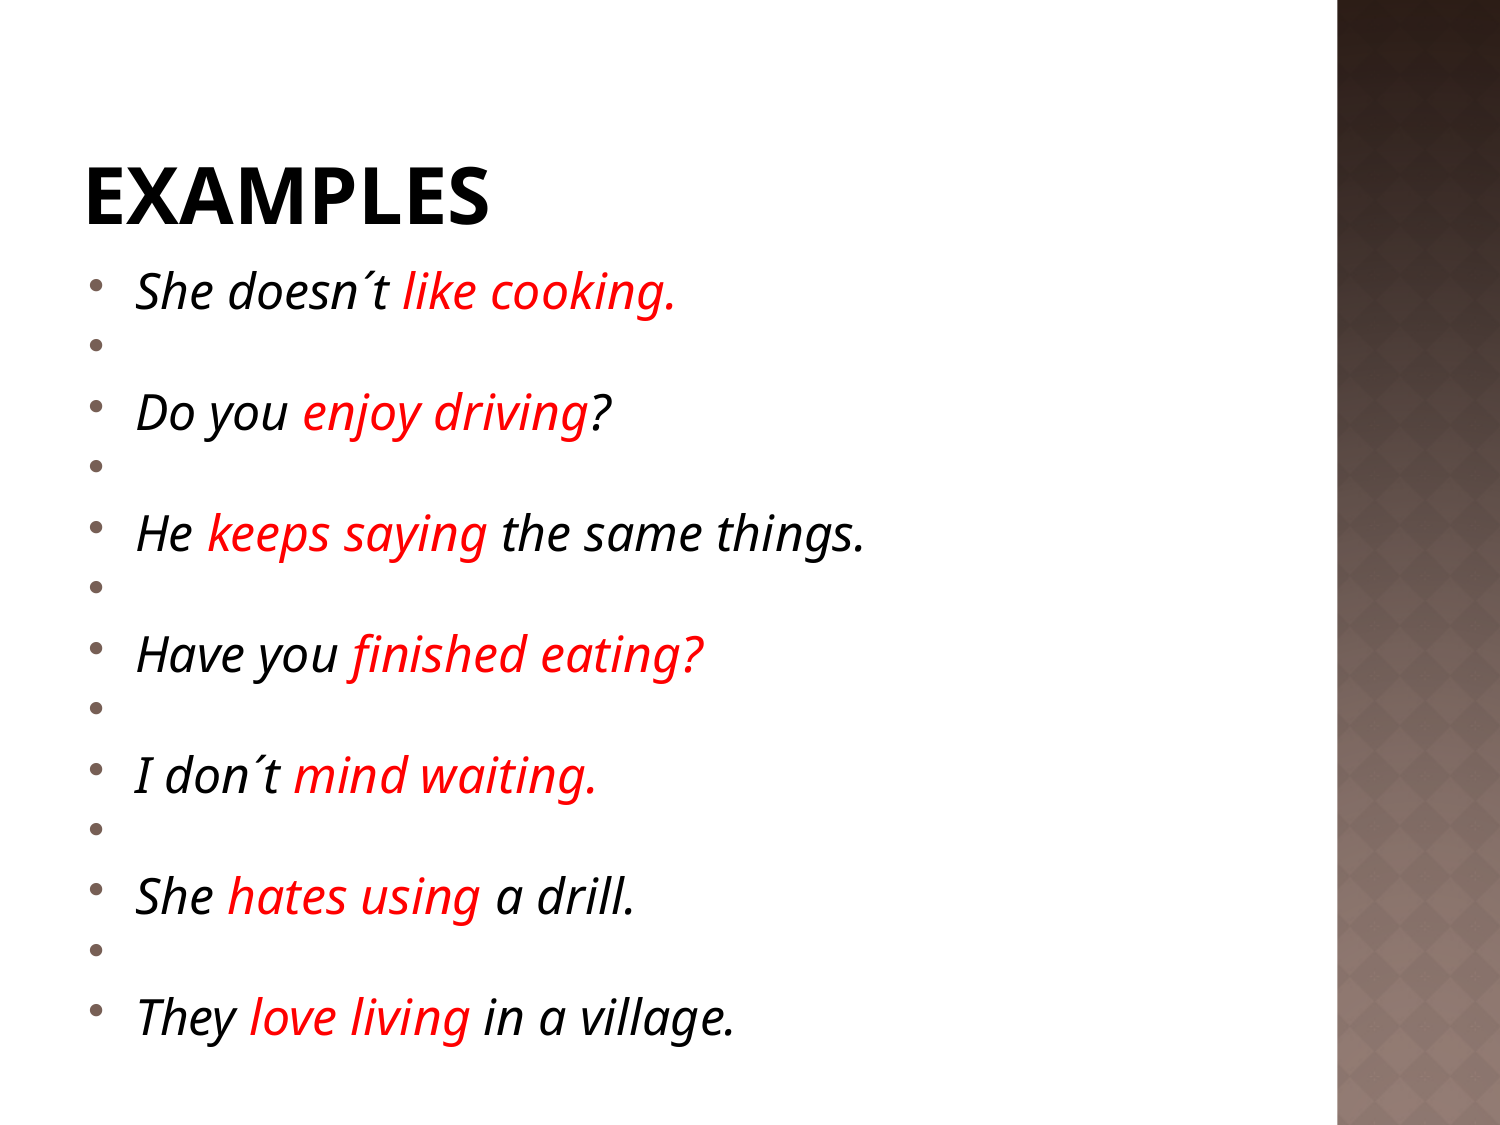

# EXAMPLES
She doesn´t like cooking.
Do you enjoy driving?
He keeps saying the same things.
Have you finished eating?
I don´t mind waiting.
She hates using a drill.
They love living in a village.